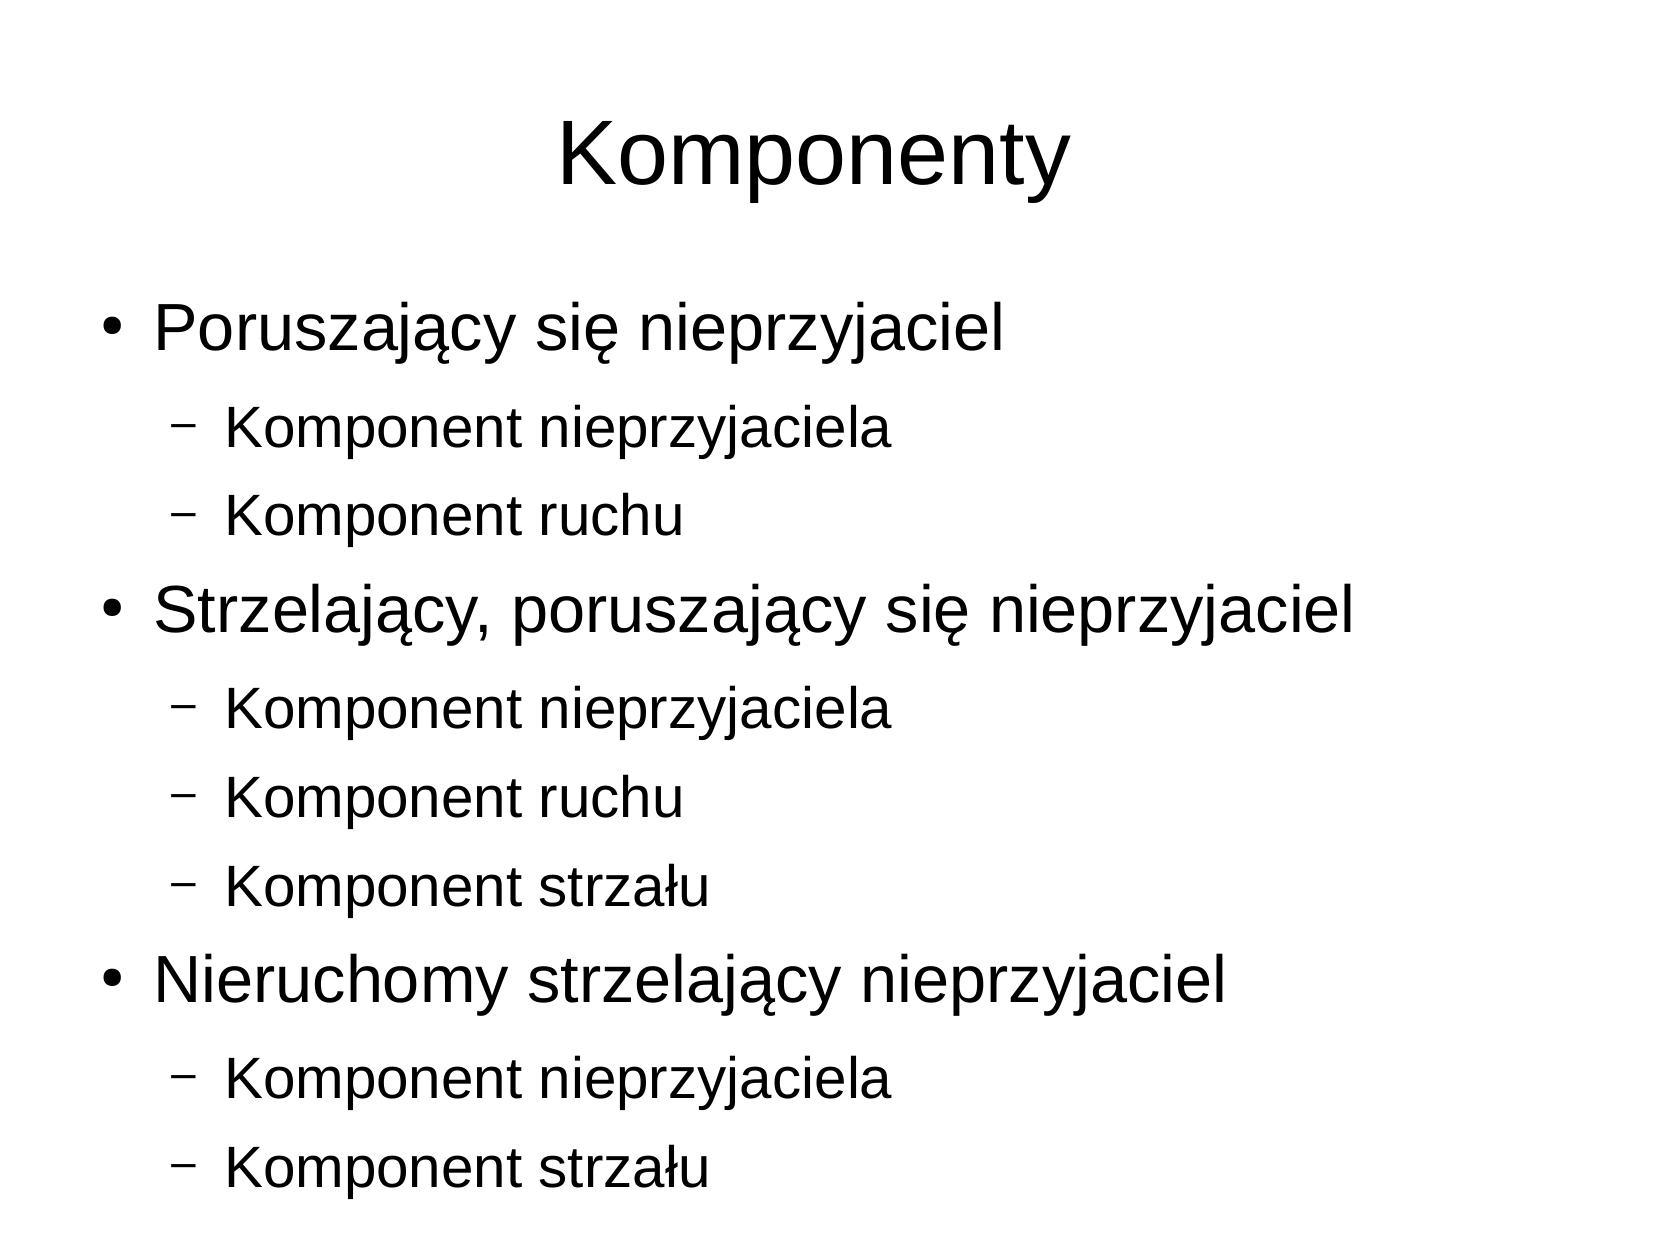

# Komponenty
Poruszający się nieprzyjaciel
Komponent nieprzyjaciela
Komponent ruchu
Strzelający, poruszający się nieprzyjaciel
Komponent nieprzyjaciela
Komponent ruchu
Komponent strzału
Nieruchomy strzelający nieprzyjaciel
Komponent nieprzyjaciela
Komponent strzału